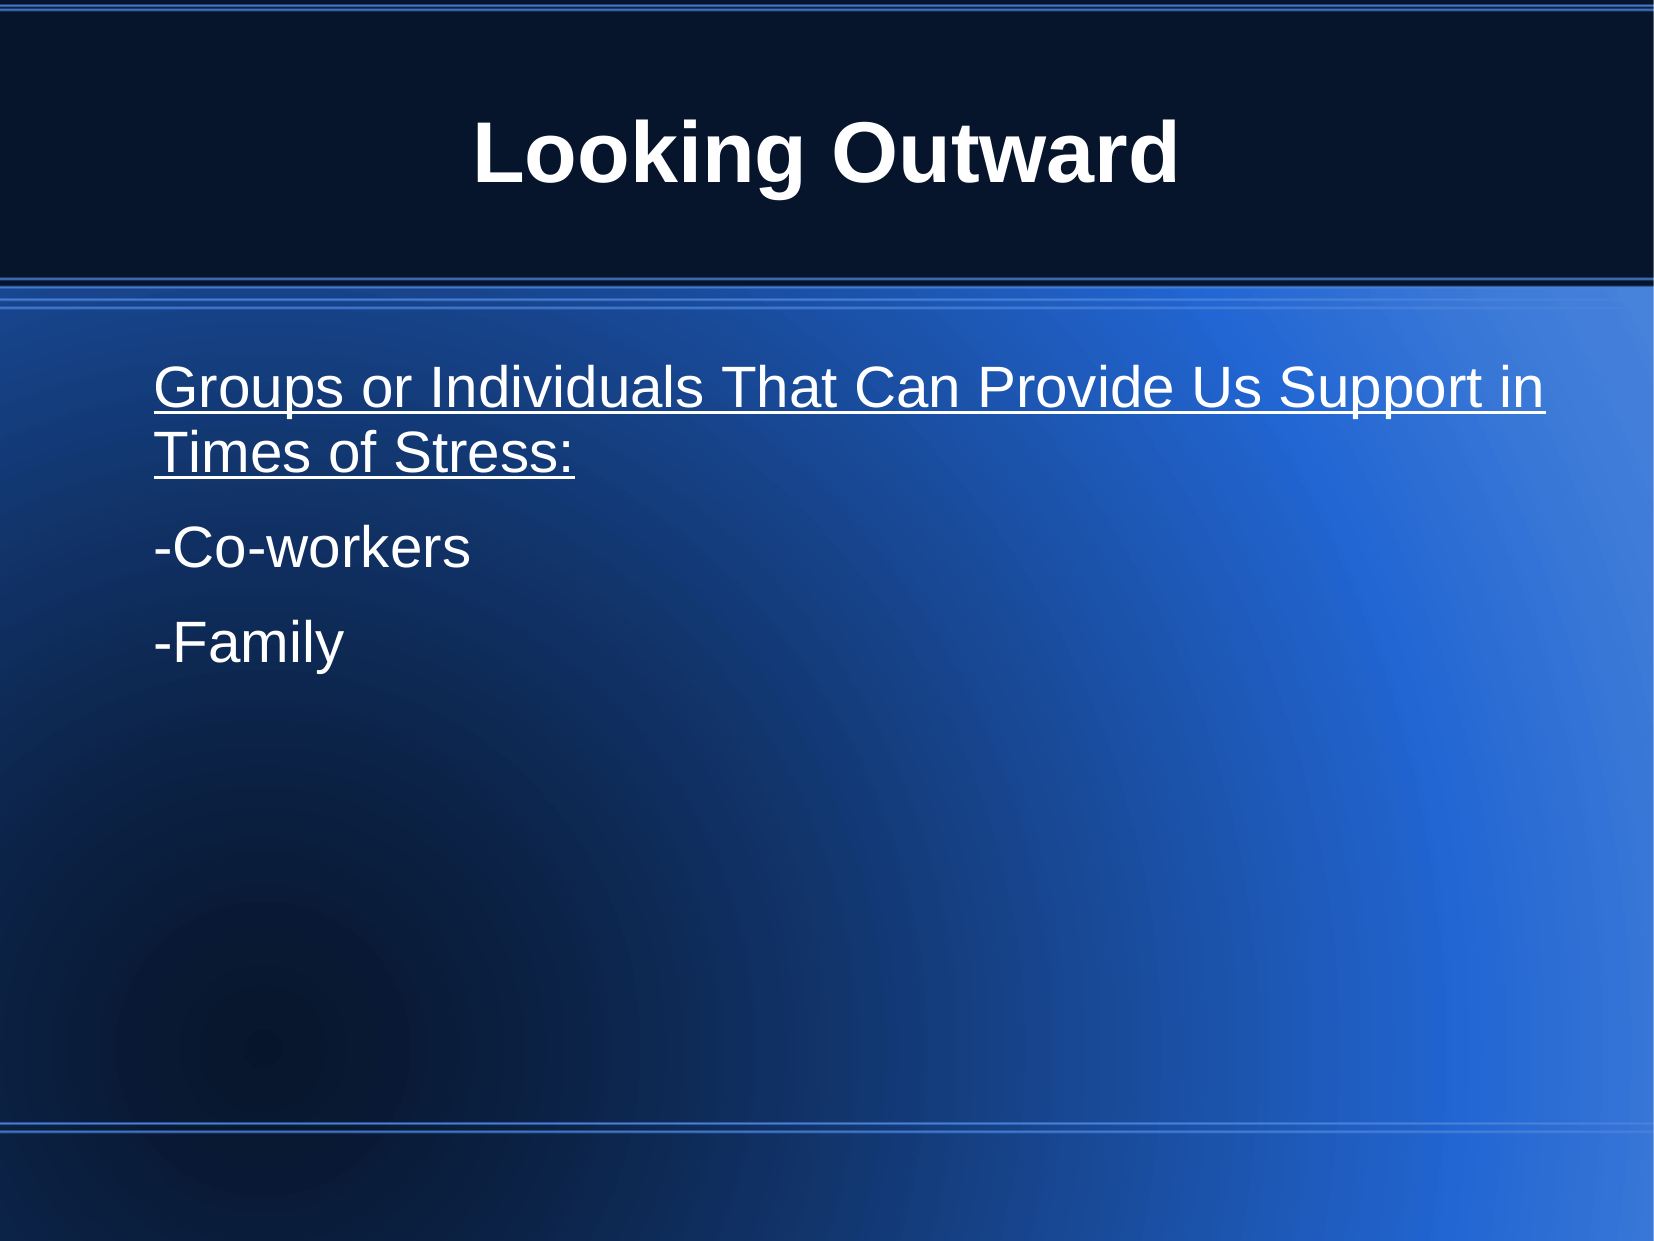

# Looking Outward
Groups or Individuals That Can Provide Us Support in Times of Stress:
-Co-workers
-Family